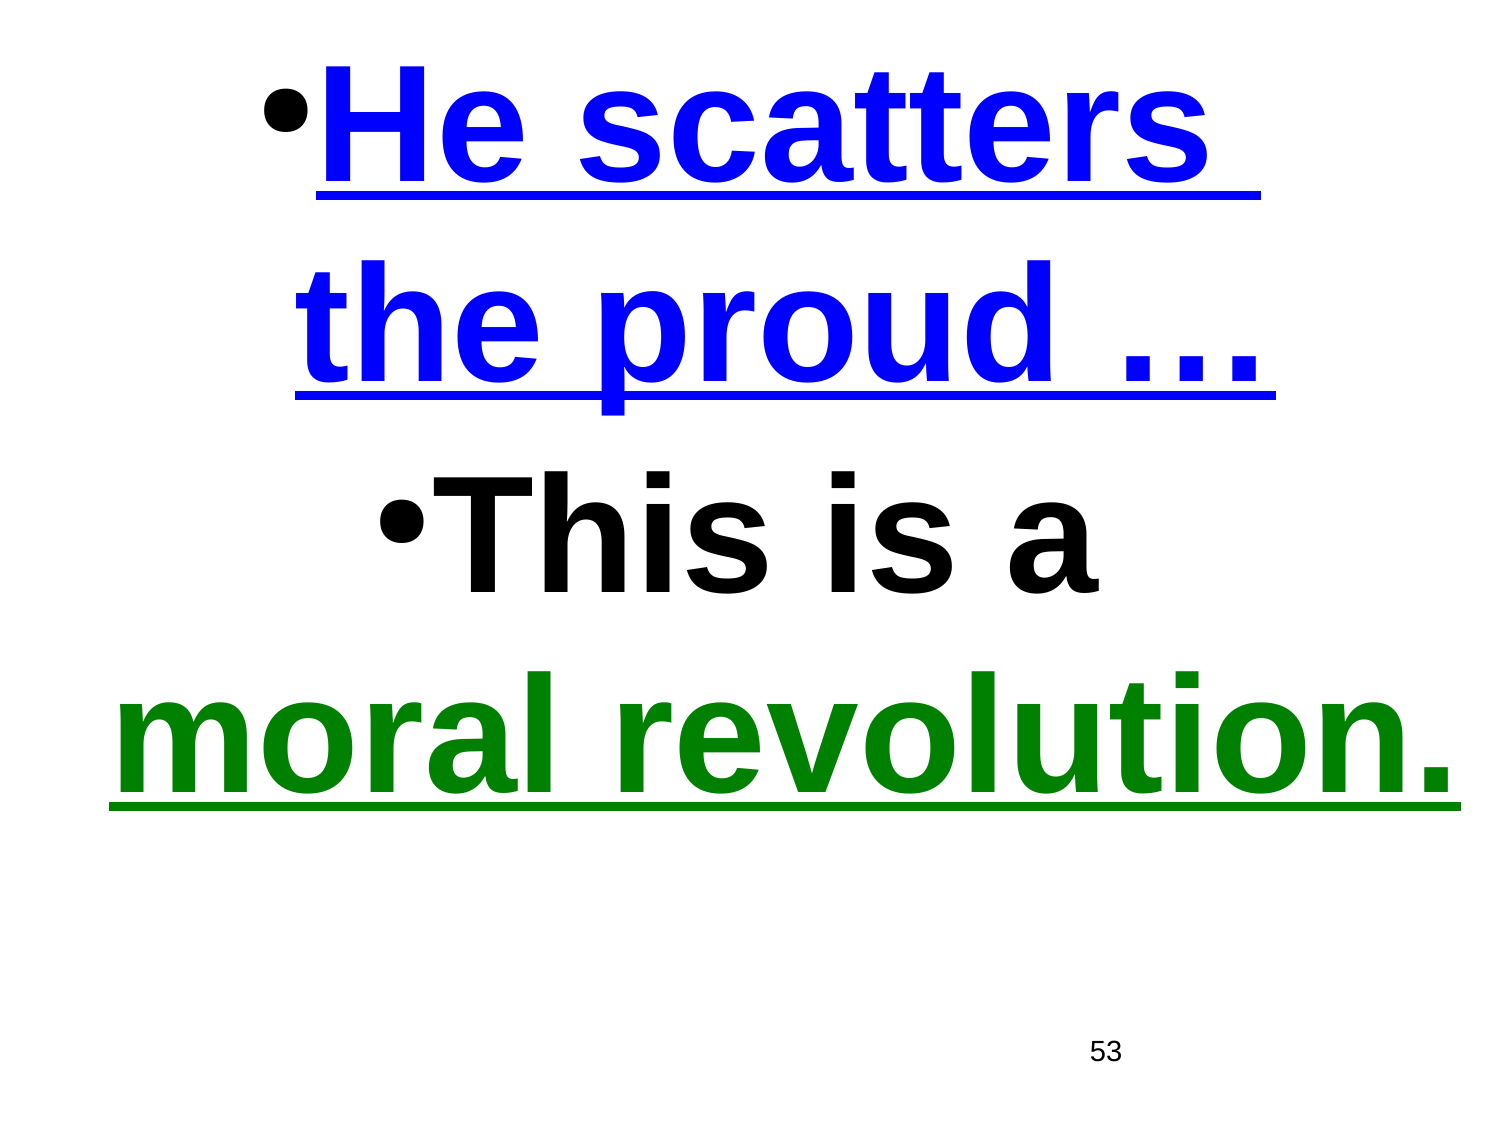

# He scatters the proud …
This is a
moral revolution.
53